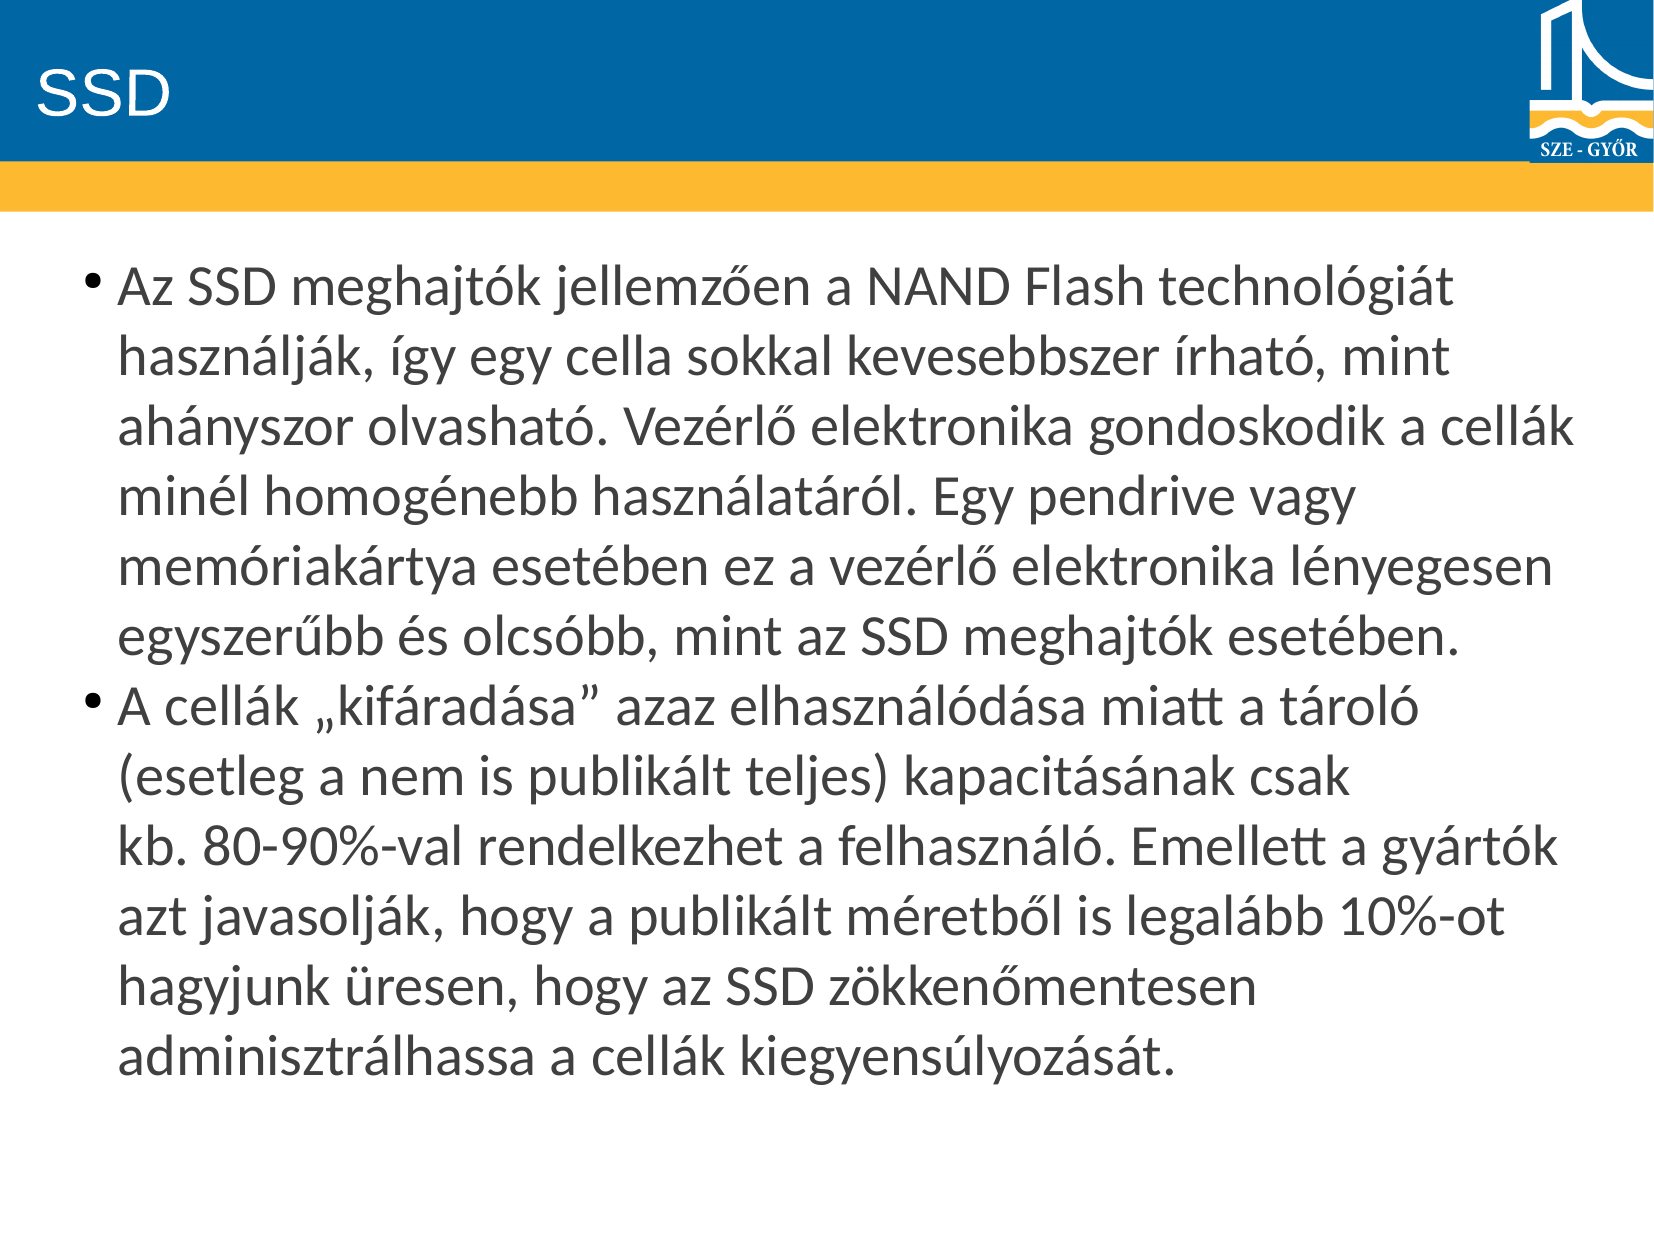

SSD
Az SSD meghajtók jellemzően a NAND Flash technológiát használják, így egy cella sokkal kevesebbszer írható, mint ahányszor olvasható. Vezérlő elektronika gondoskodik a cellák minél homogénebb használatáról. Egy pendrive vagy memóriakártya esetében ez a vezérlő elektronika lényegesen egyszerűbb és olcsóbb, mint az SSD meghajtók esetében.
A cellák „kifáradása” azaz elhasználódása miatt a tároló (esetleg a nem is publikált teljes) kapacitásának csak
kb. 80-90%-val rendelkezhet a felhasználó. Emellett a gyártók azt javasolják, hogy a publikált méretből is legalább 10%-ot hagyjunk üresen, hogy az SSD zökkenőmentesen adminisztrálhassa a cellák kiegyensúlyozását.